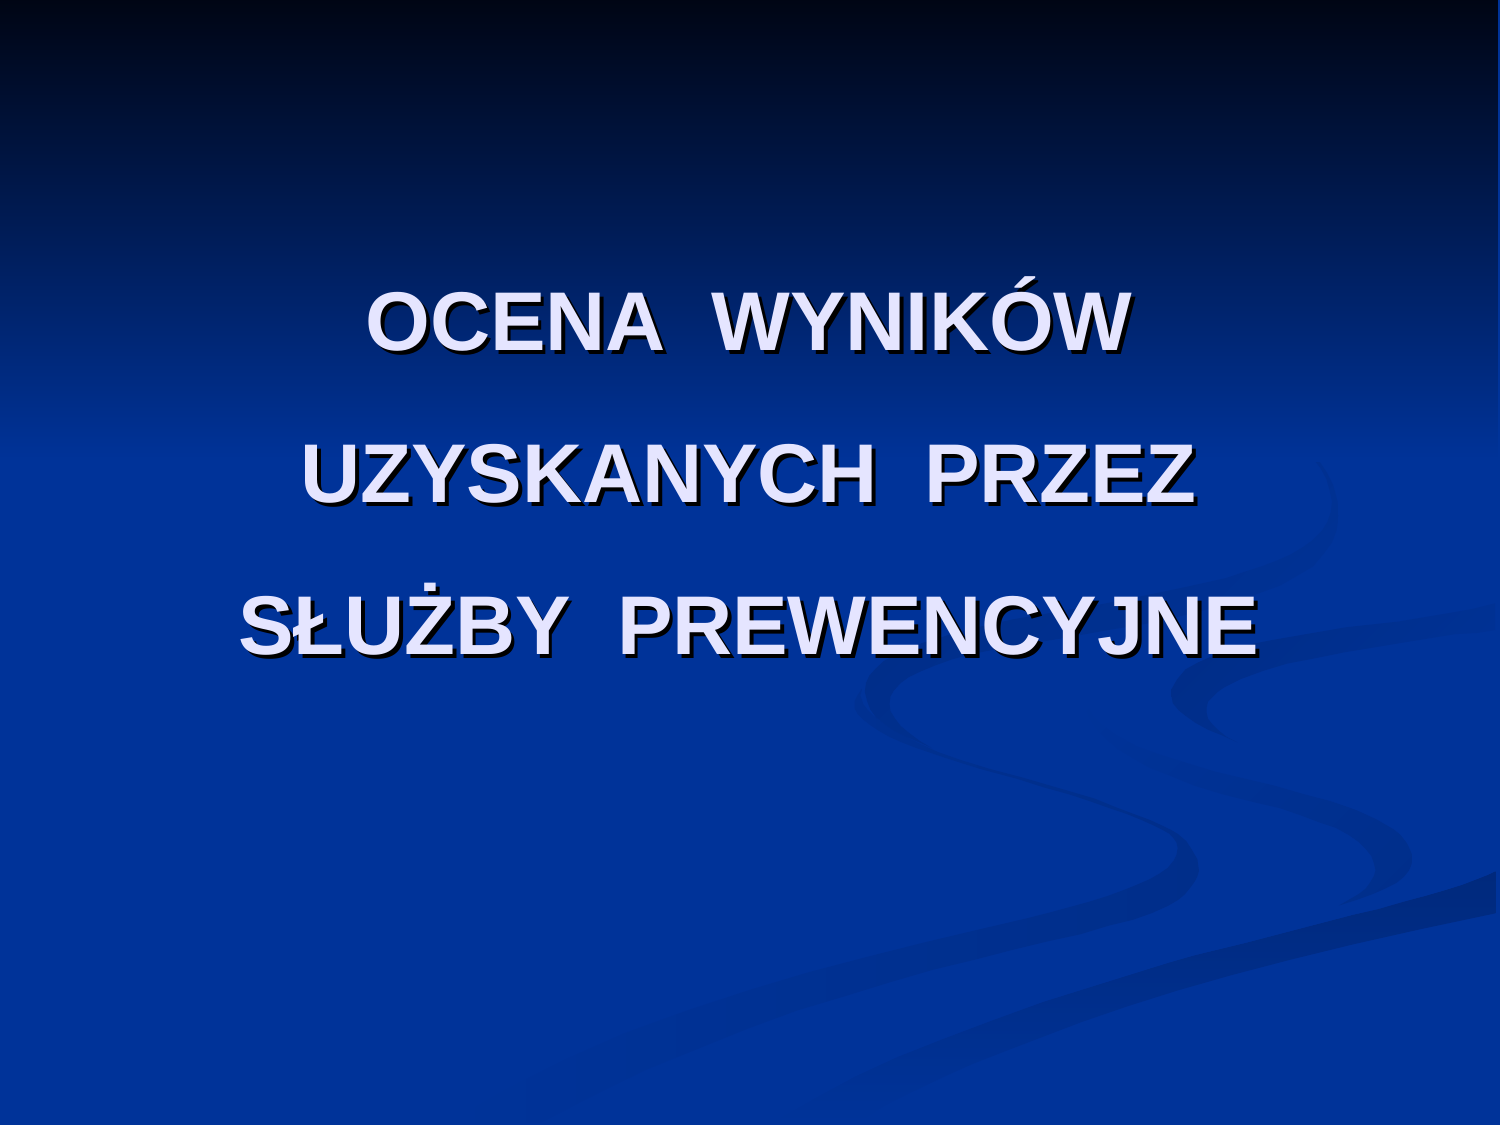

# OCENA WYNIKÓW UZYSKANYCH PRZEZ SŁUŻBY PREWENCYJNE